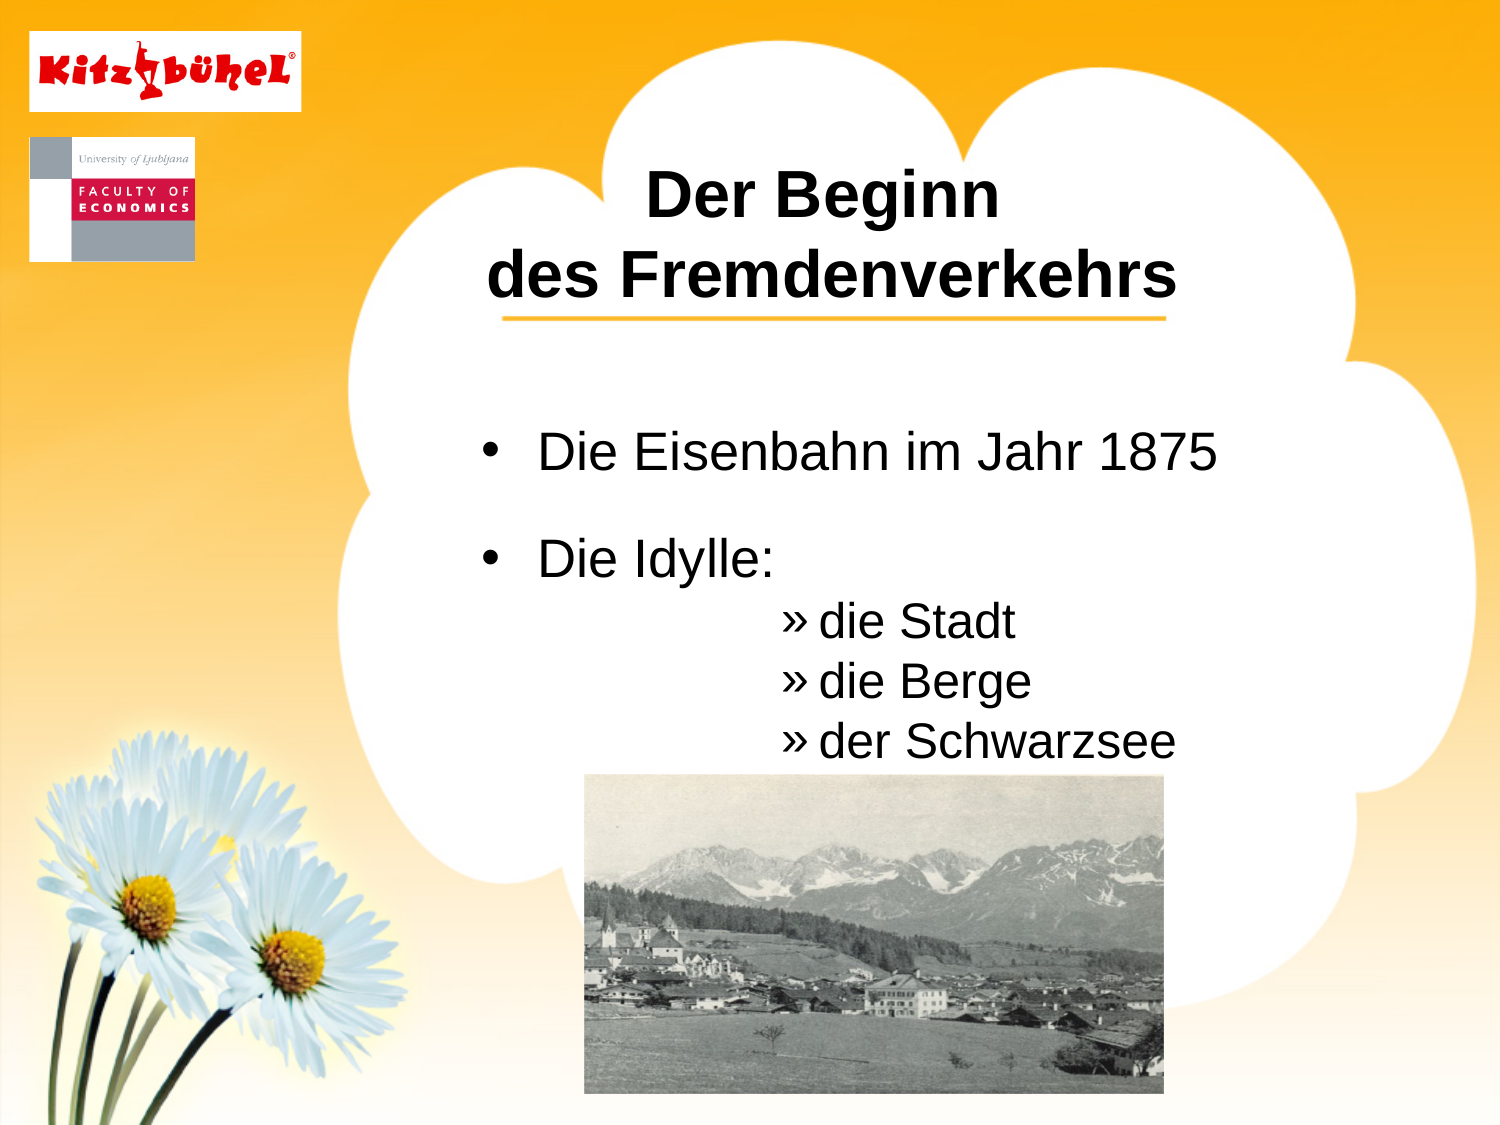

# Der Beginn des Fremdenverkehrs
Die Eisenbahn im Jahr 1875
Die Idylle:
die Stadt
die Berge
der Schwarzsee